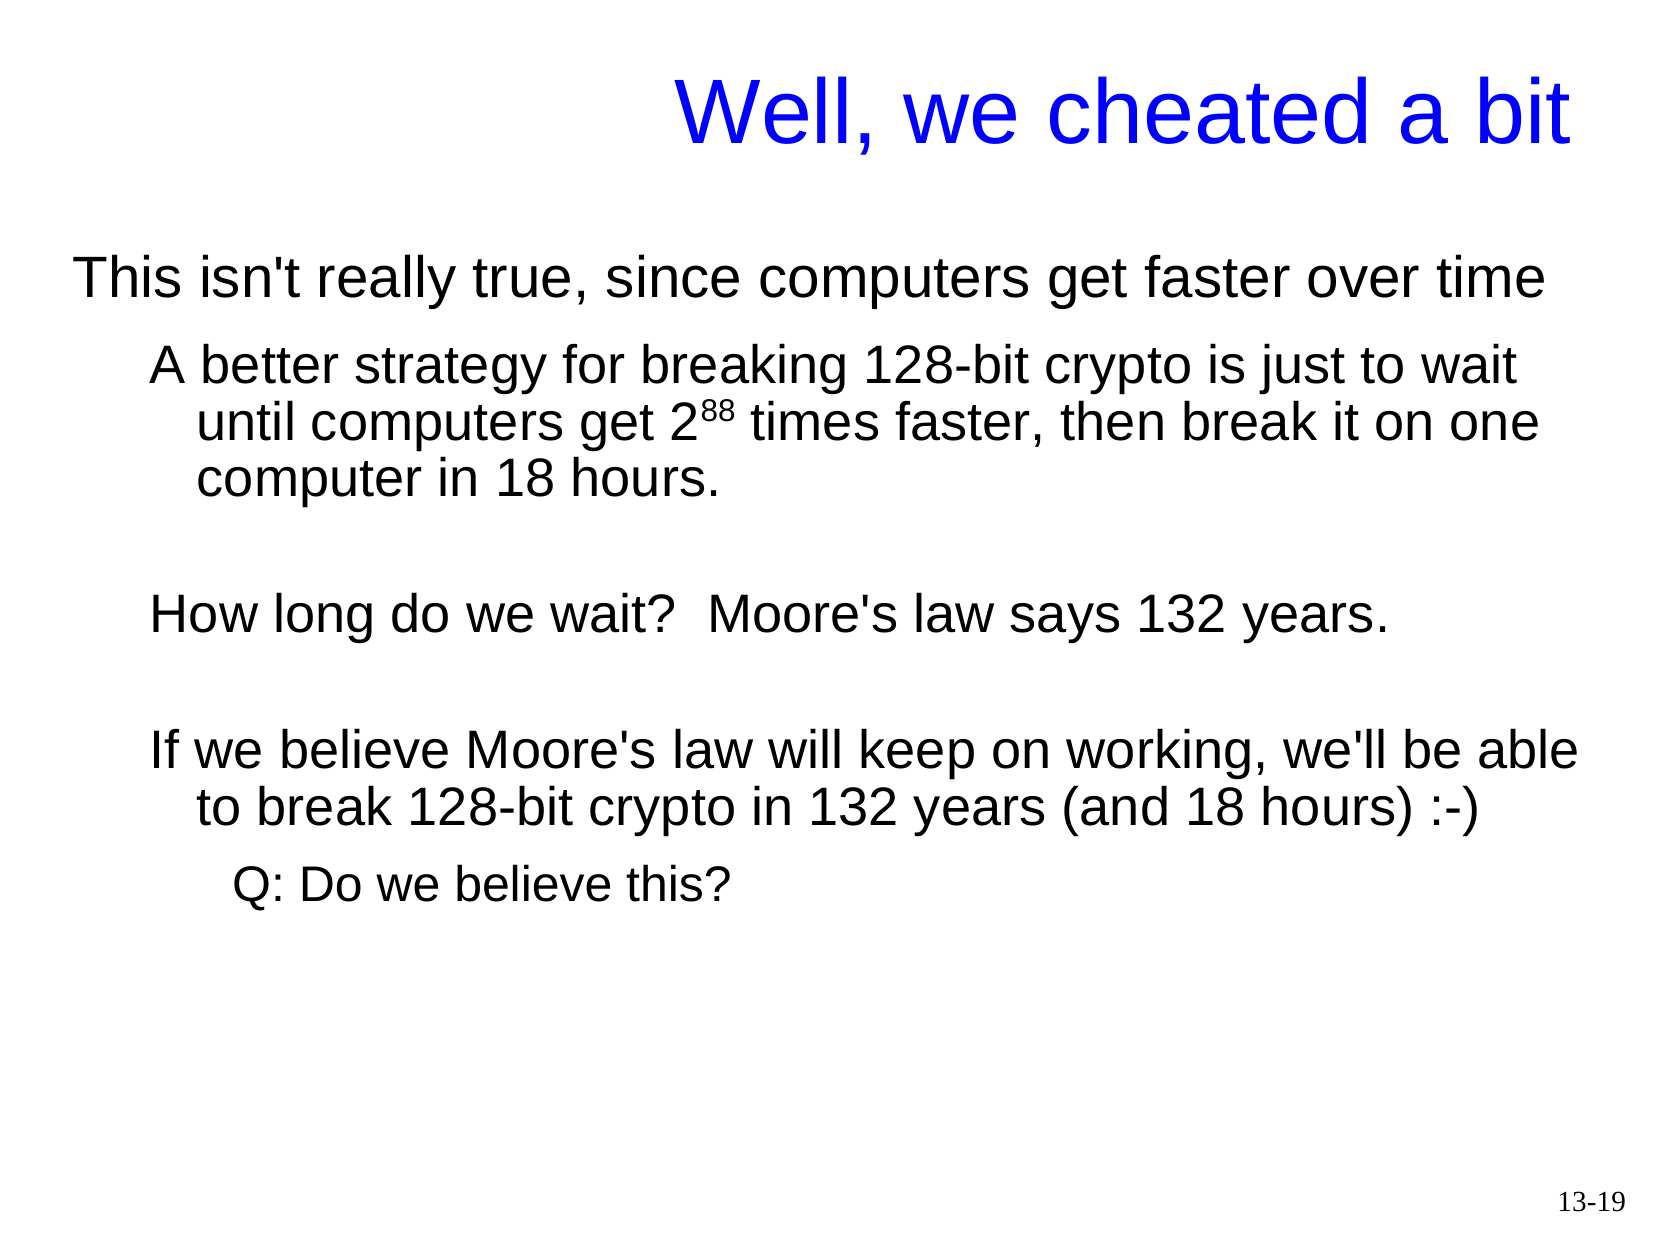

# Well, we cheated a bit
This isn't really true, since computers get faster over time
A better strategy for breaking 128-bit crypto is just to wait until computers get 288 times faster, then break it on one computer in 18 hours.
How long do we wait? Moore's law says 132 years.
If we believe Moore's law will keep on working, we'll be able to break 128-bit crypto in 132 years (and 18 hours) :-)
Q: Do we believe this?